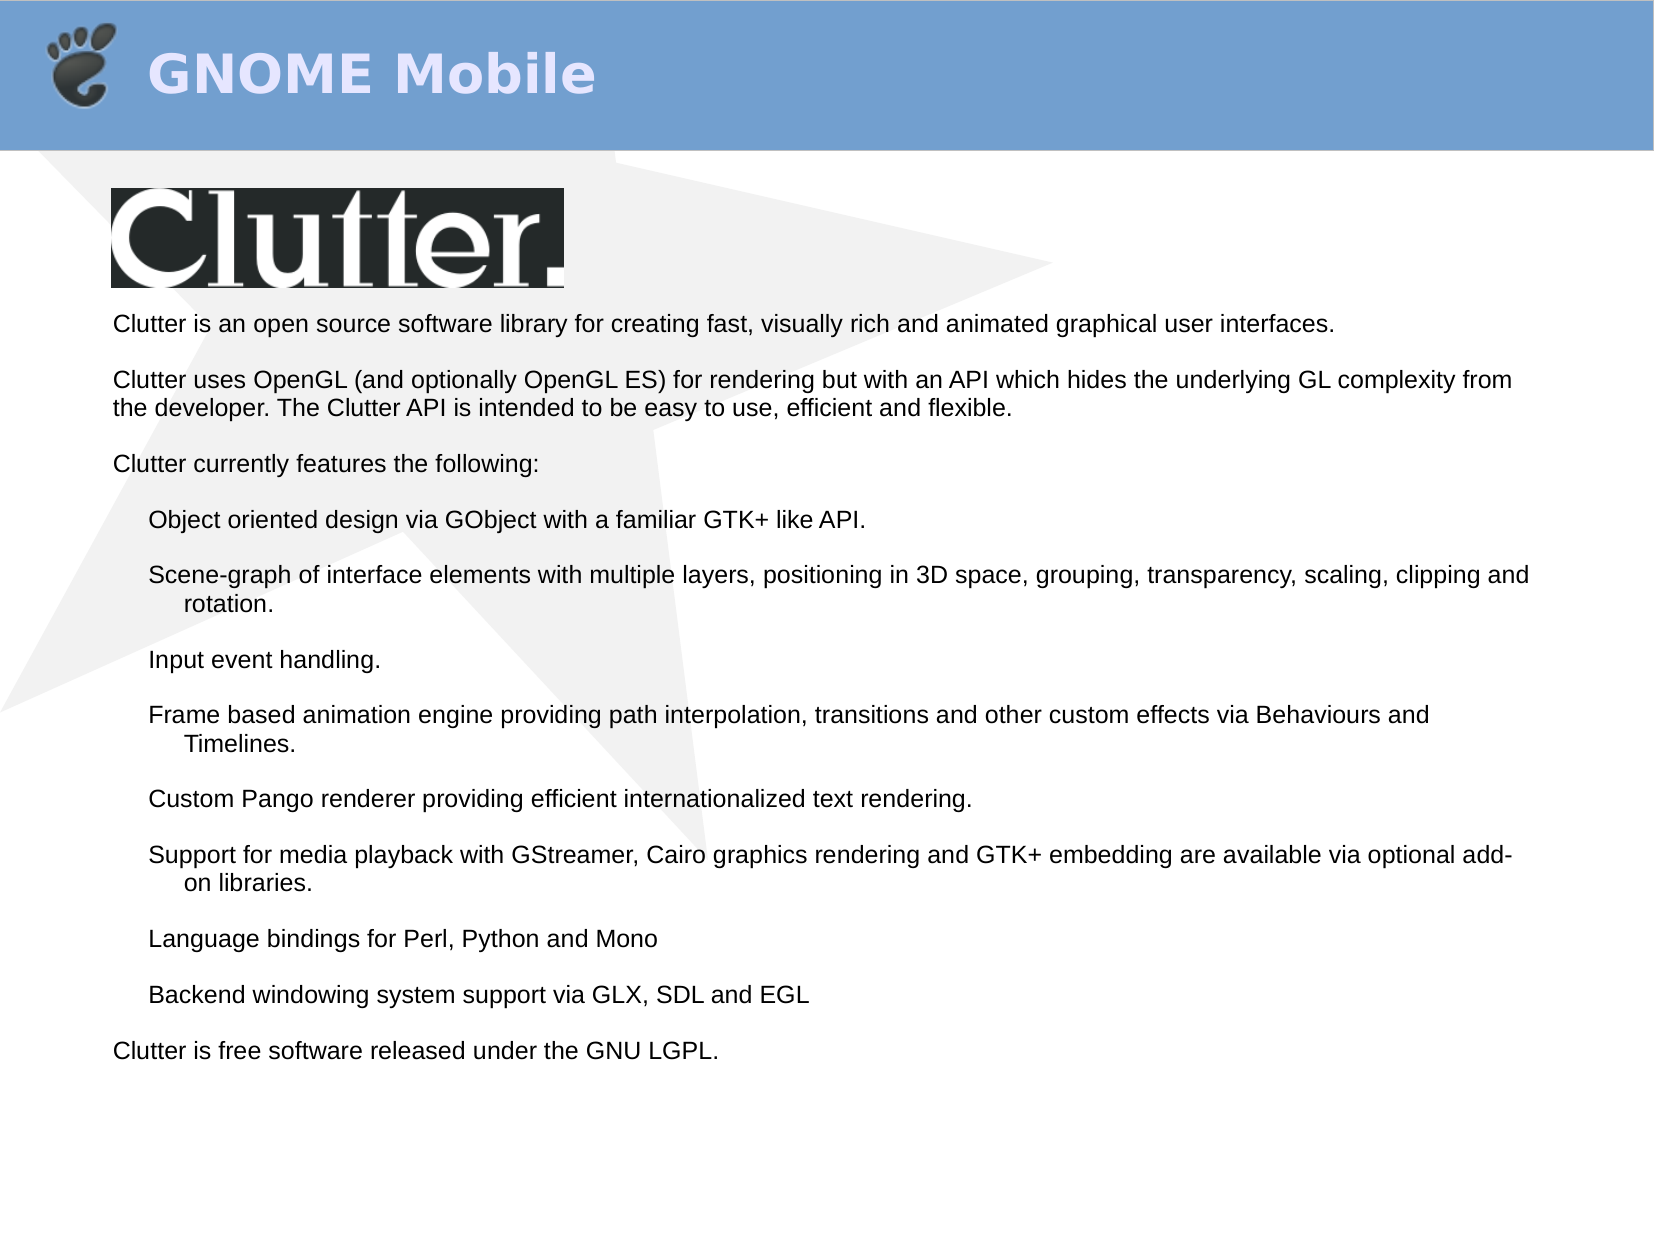

GNOME Mobile
#
Clutter is an open source software library for creating fast, visually rich and animated graphical user interfaces.
Clutter uses OpenGL (and optionally OpenGL ES) for rendering but with an API which hides the underlying GL complexity from the developer. The Clutter API is intended to be easy to use, efficient and flexible.
Clutter currently features the following:
Object oriented design via GObject with a familiar GTK+ like API.
Scene-graph of interface elements with multiple layers, positioning in 3D space, grouping, transparency, scaling, clipping and rotation.
Input event handling.
Frame based animation engine providing path interpolation, transitions and other custom effects via Behaviours and Timelines.
Custom Pango renderer providing efficient internationalized text rendering.
Support for media playback with GStreamer, Cairo graphics rendering and GTK+ embedding are available via optional add-on libraries.
Language bindings for Perl, Python and Mono
Backend windowing system support via GLX, SDL and EGL
Clutter is free software released under the GNU LGPL.